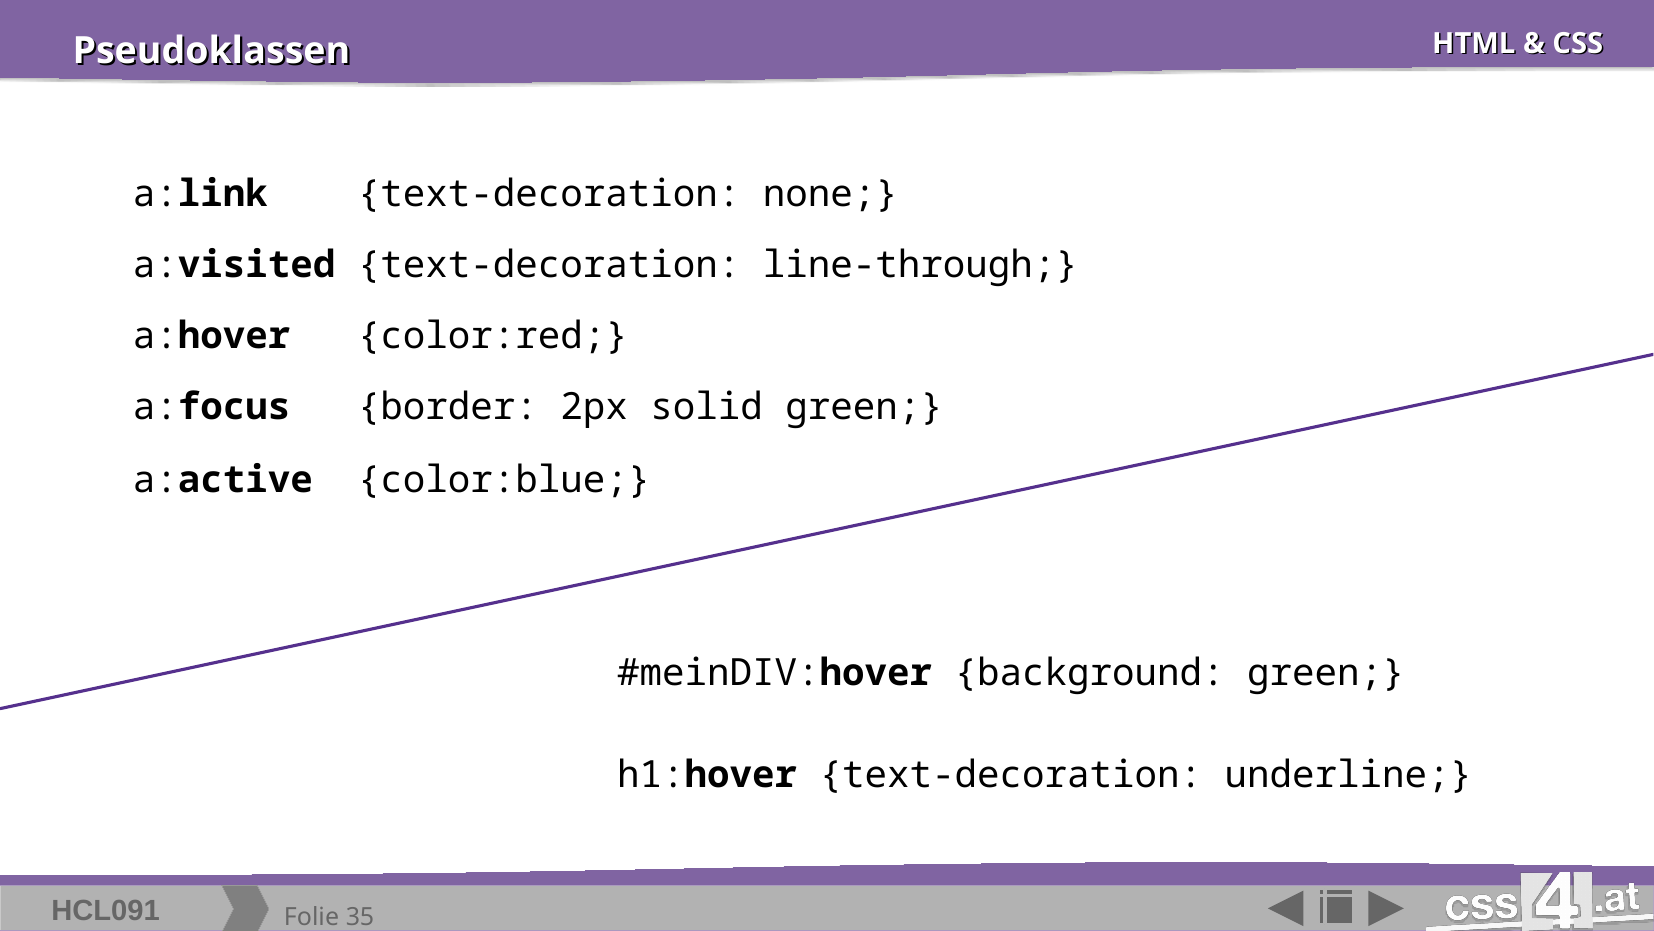

HTML & CSS
Pseudoklassen
a:link {text-decoration: none;}
a:visited {text-decoration: line-through;}
a:hover {color:red;}
a:focus {border: 2px solid green;}
a:active {color:blue;}
#meinDIV:hover {background: green;}
h1:hover {text-decoration: underline;}
HCL091
Folie